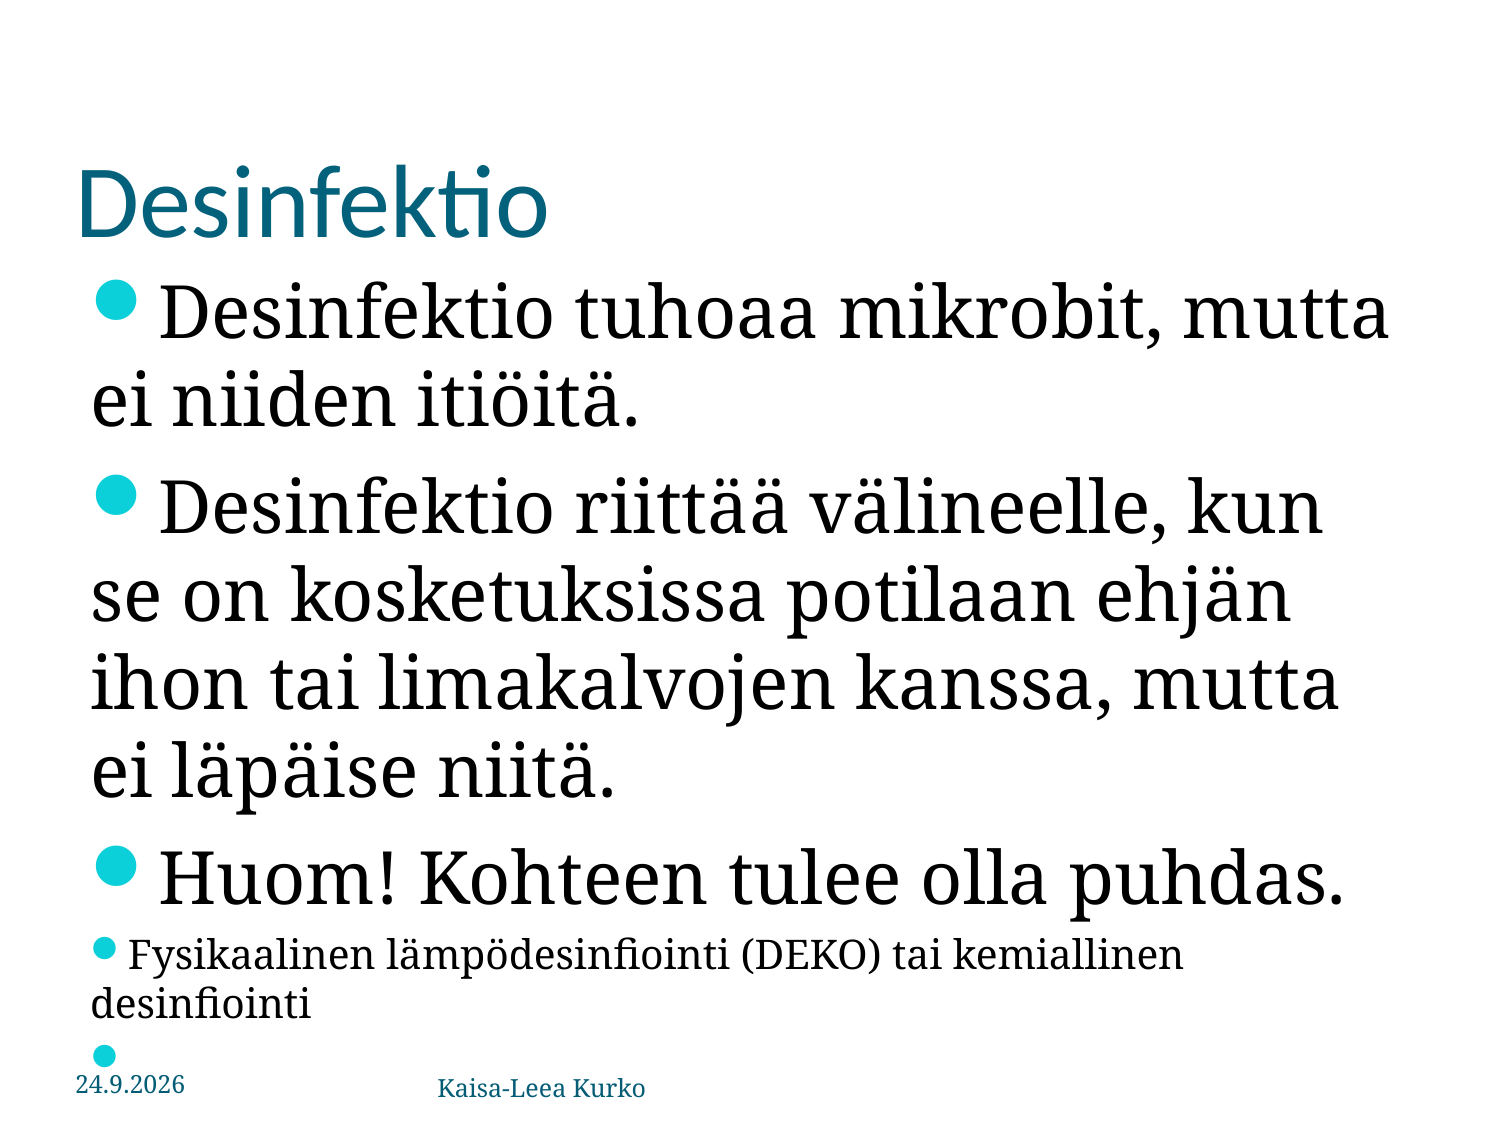

# Desinfektio
Desinfektio tuhoaa mikrobit, mutta ei niiden itiöitä.
Desinfektio riittää välineelle, kun se on kosketuksissa potilaan ehjän ihon tai limakalvojen kanssa, mutta ei läpäise niitä.
Huom! Kohteen tulee olla puhdas.
Fysikaalinen lämpödesinfiointi (DEKO) tai kemiallinen desinfiointi
Kaisa-Leea Kurko